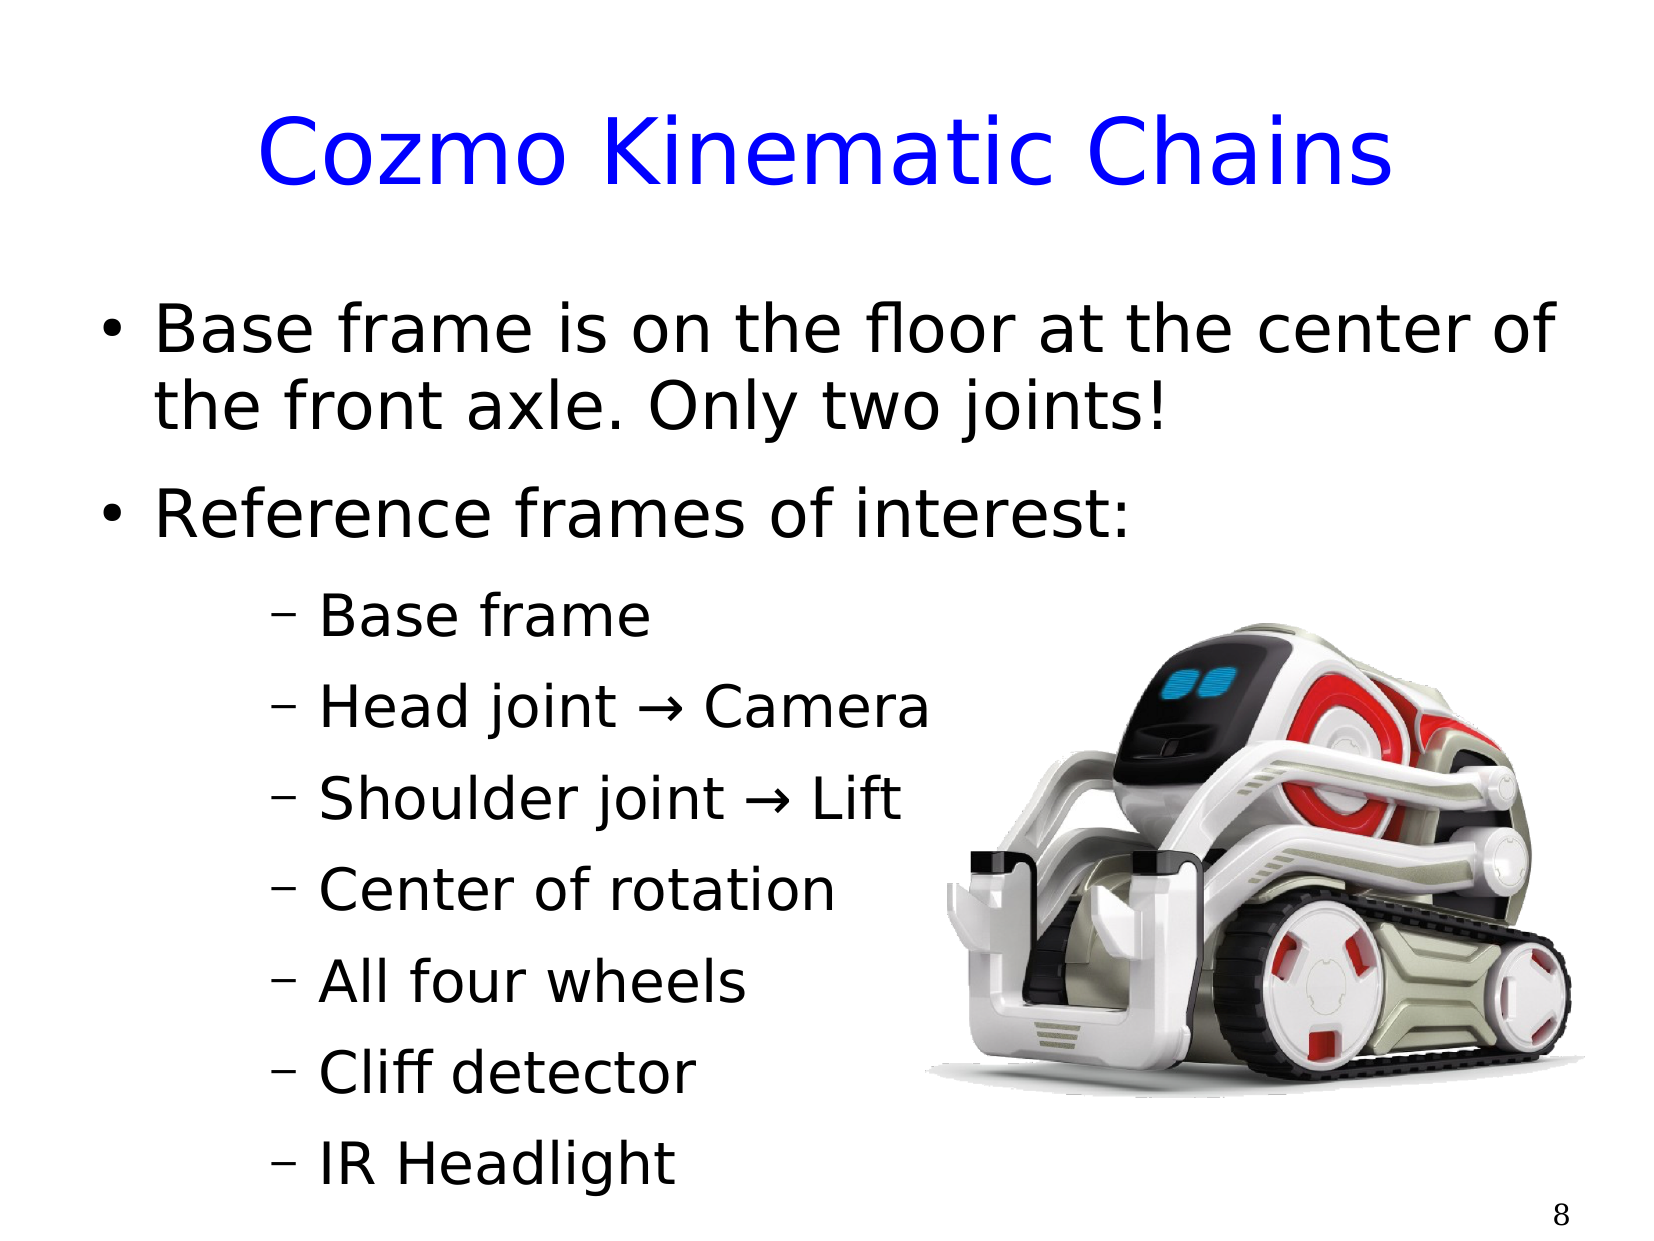

# Cozmo Kinematic Chains
Base frame is on the floor at the center of the front axle. Only two joints!
Reference frames of interest:
Base frame
Head joint → Camera
Shoulder joint → Lift
Center of rotation
All four wheels
Cliff detector
IR Headlight
8